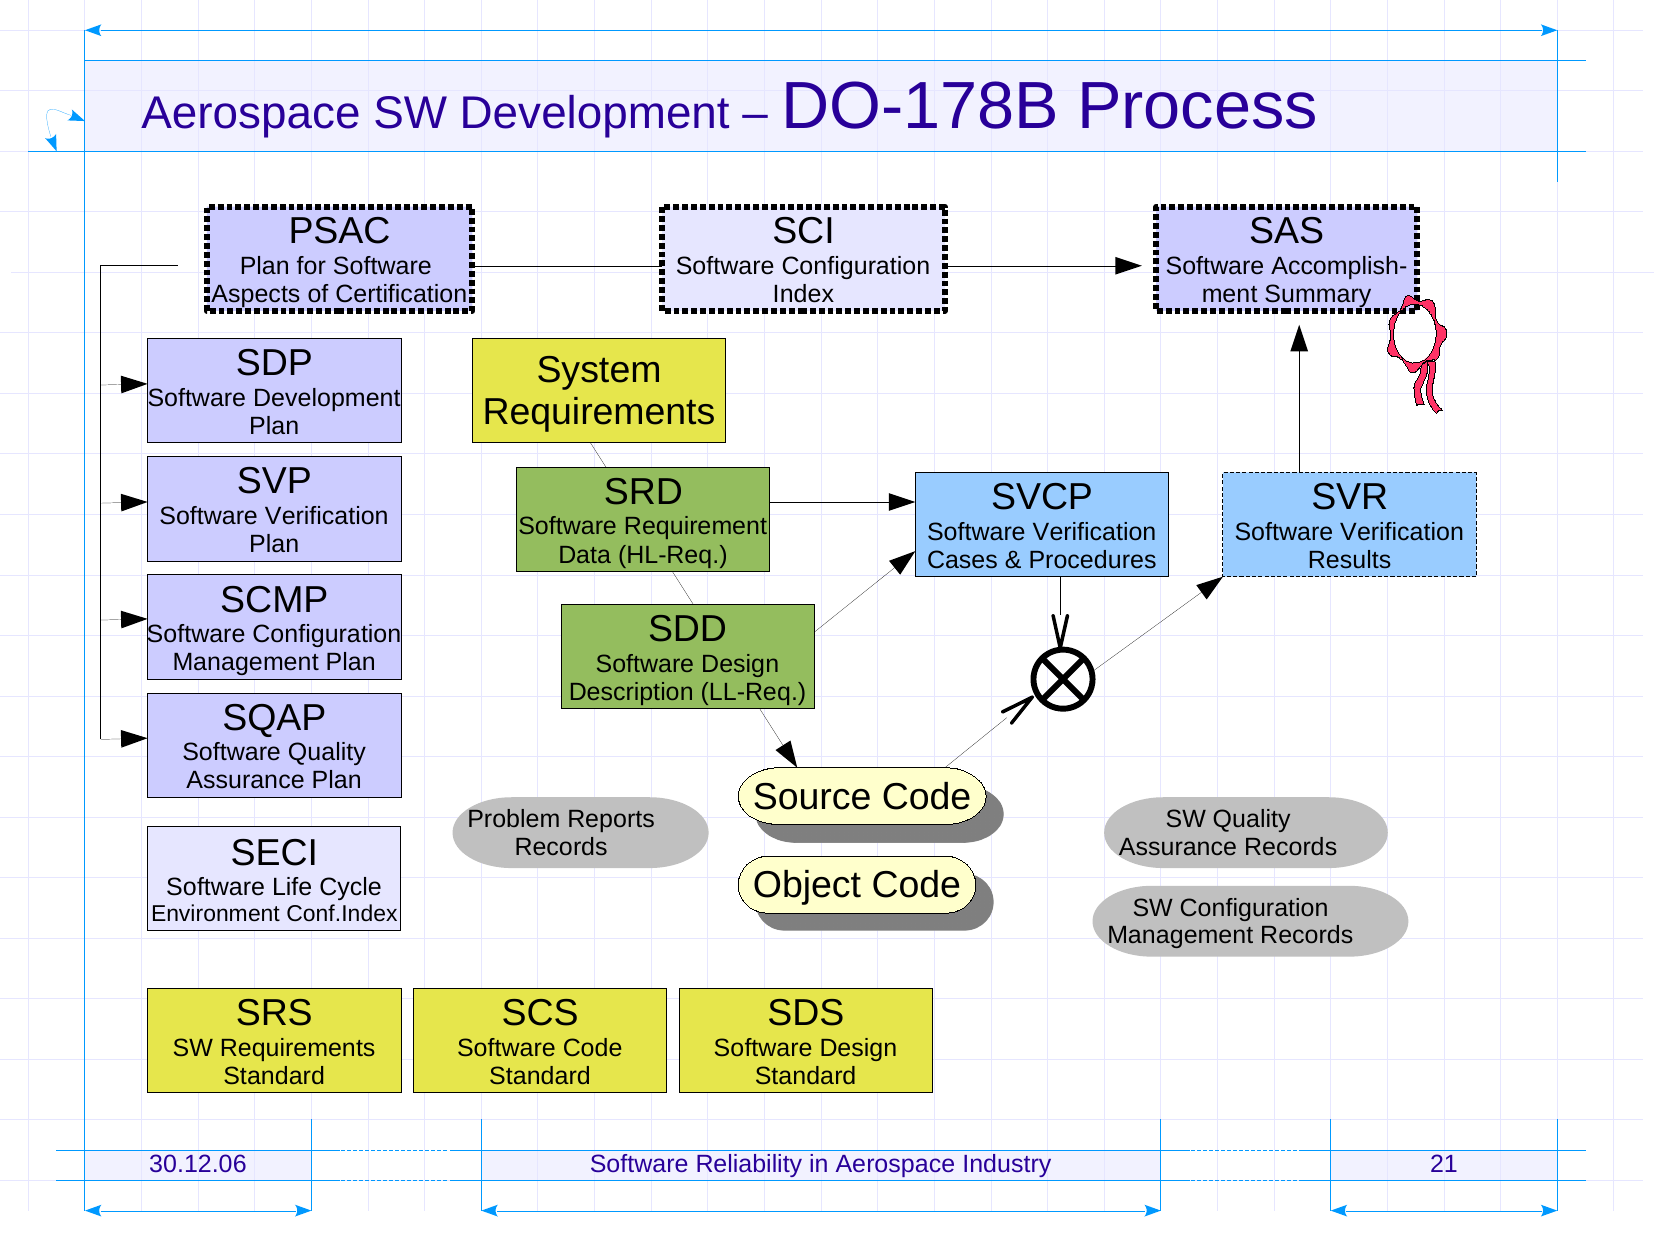

# Aerospace SW Development – DO-178B Process
PSAC
Plan for Software
Aspects of Certification
SAS
Software Accomplish-
ment Summary
SCI
Software Configuration
Index
SDP
Software Development
Plan
SVP
Software Verification
Plan
SCMP
Software Configuration
Management Plan
SQAP
Software Quality
Assurance Plan
System
Requirements
Source Code
Object Code
SRD
Software Requirement
Data (HL-Req.)
SVCP
Software Verification
Cases & Procedures
SVR
Software Verification
Results
SDD
Software Design
Description (LL-Req.)
Problem Reports
Records
SW Quality
Assurance Records
SW Configuration
Management Records
SECI
Software Life Cycle
Environment Conf.Index
SRS
SW Requirements
Standard
SCS
Software Code
Standard
SDS
Software Design
Standard
30.12.06
Software Reliability in Aerospace Industry
21